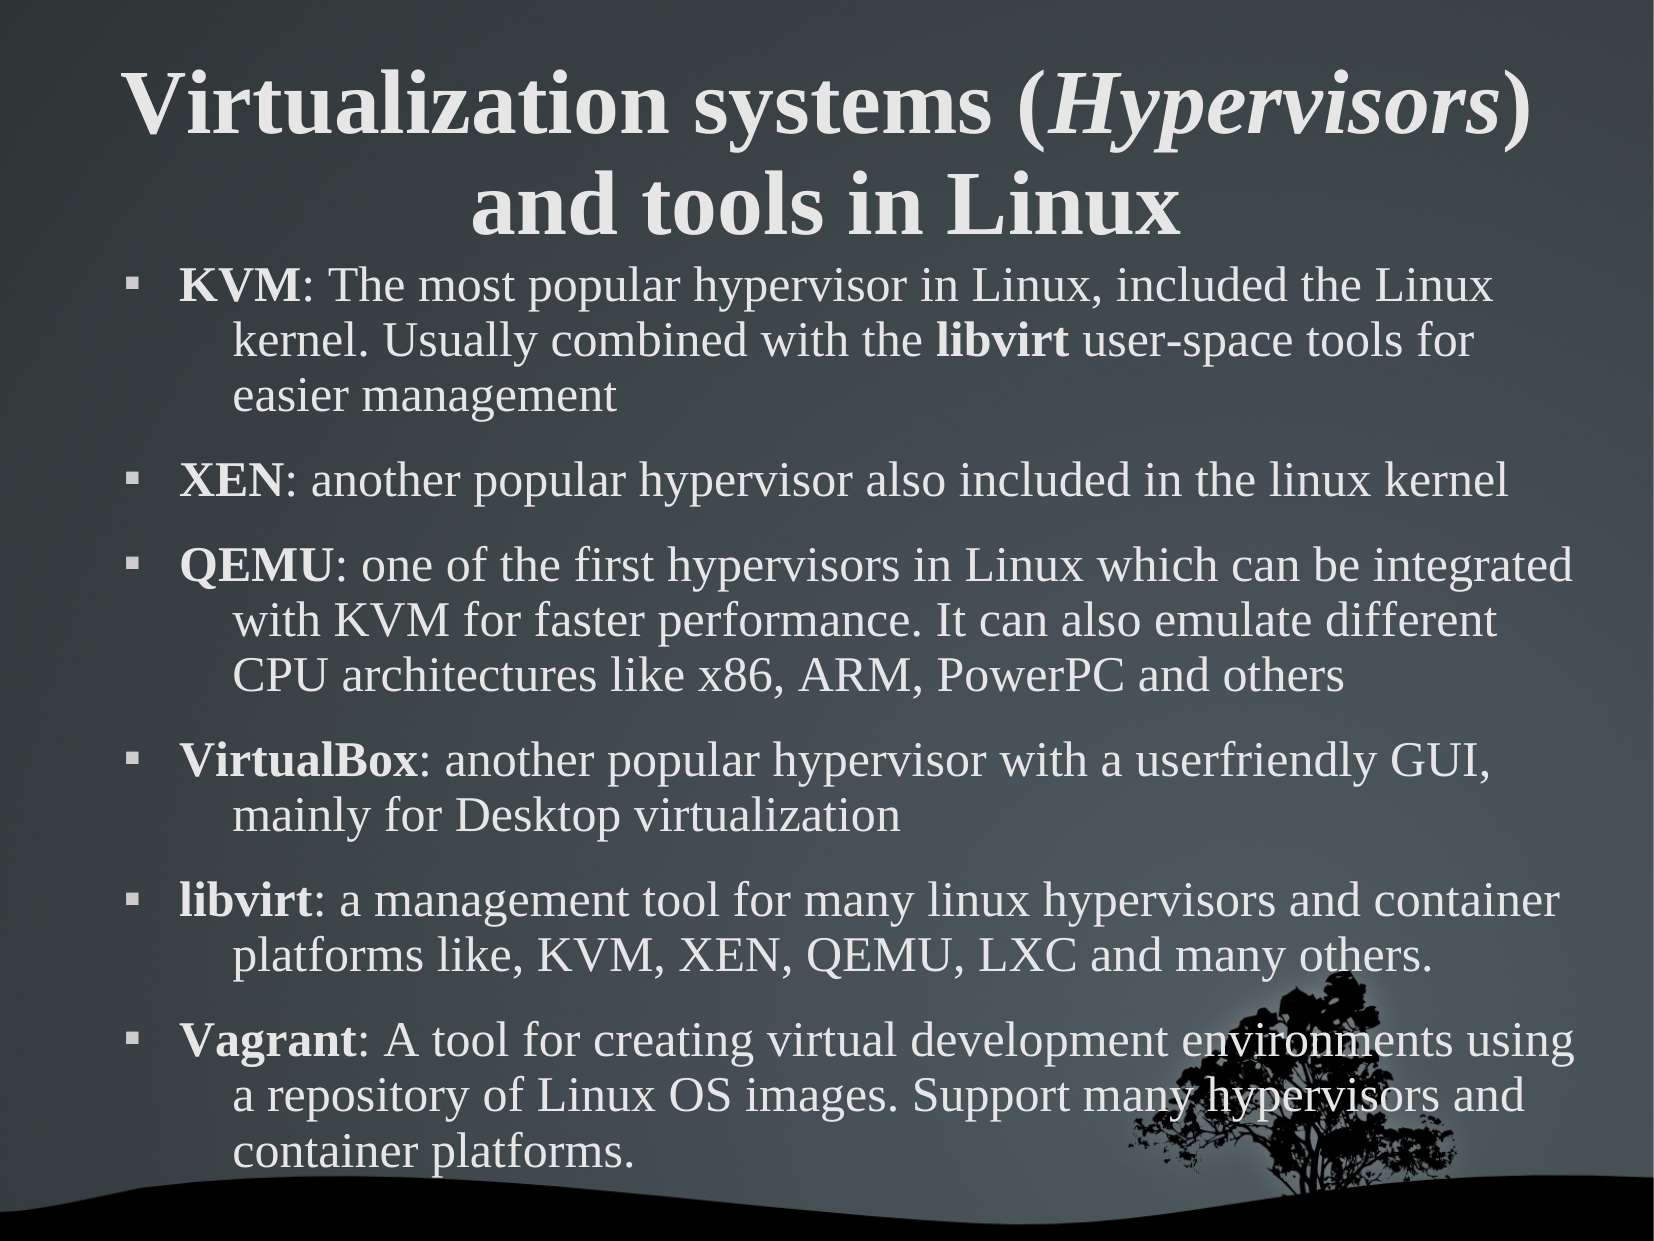

# Virtualization systems (Hypervisors) and tools in Linux
KVM: The most popular hypervisor in Linux, included the Linux kernel. Usually combined with the libvirt user-space tools for easier management
XEN: another popular hypervisor also included in the linux kernel
QEMU: one of the first hypervisors in Linux which can be integrated with KVM for faster performance. It can also emulate different CPU architectures like x86, ARM, PowerPC and others
VirtualBox: another popular hypervisor with a userfriendly GUI, mainly for Desktop virtualization
libvirt: a management tool for many linux hypervisors and container platforms like, KVM, XEN, QEMU, LXC and many others.
Vagrant: A tool for creating virtual development environments using a repository of Linux OS images. Support many hypervisors and container platforms.